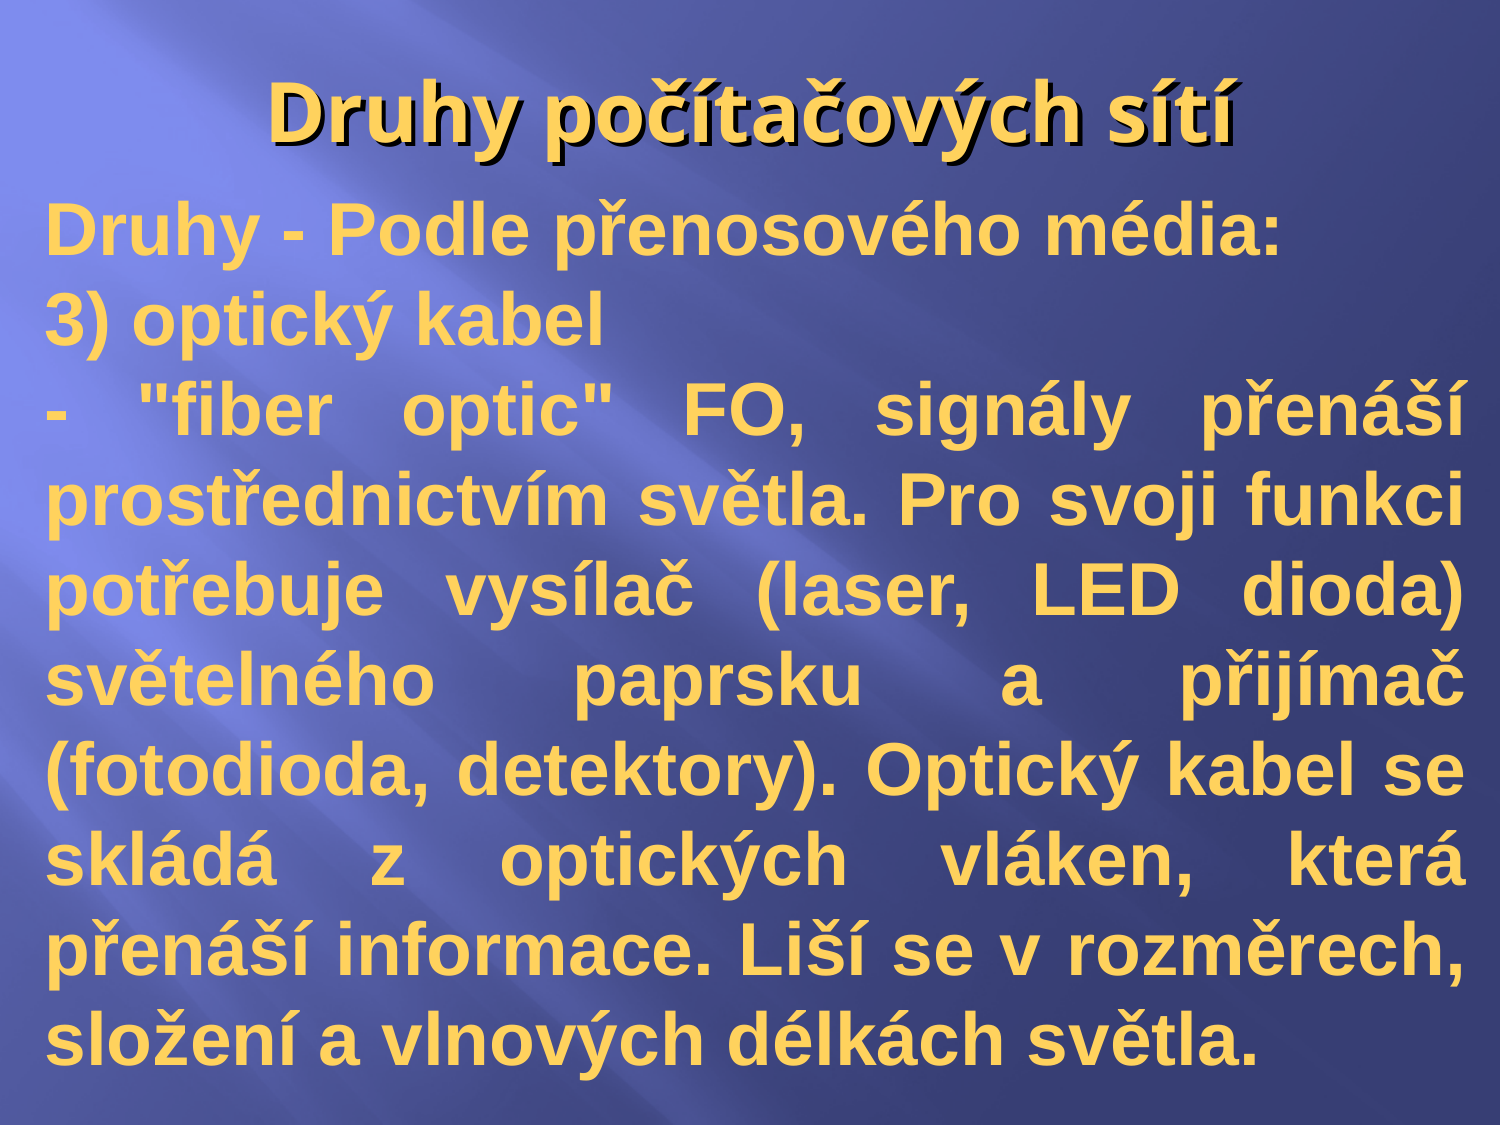

# Druhy počítačových sítí
Druhy - Podle přenosového média:
3) optický kabel
- "fiber optic" FO, signály přenáší prostřednictvím světla. Pro svoji funkci potřebuje vysílač (laser, LED dioda) světelného paprsku a přijímač (fotodioda, detektory). Optický kabel se skládá z optických vláken, která přenáší informace. Liší se v rozměrech, složení a vlnových délkách světla.